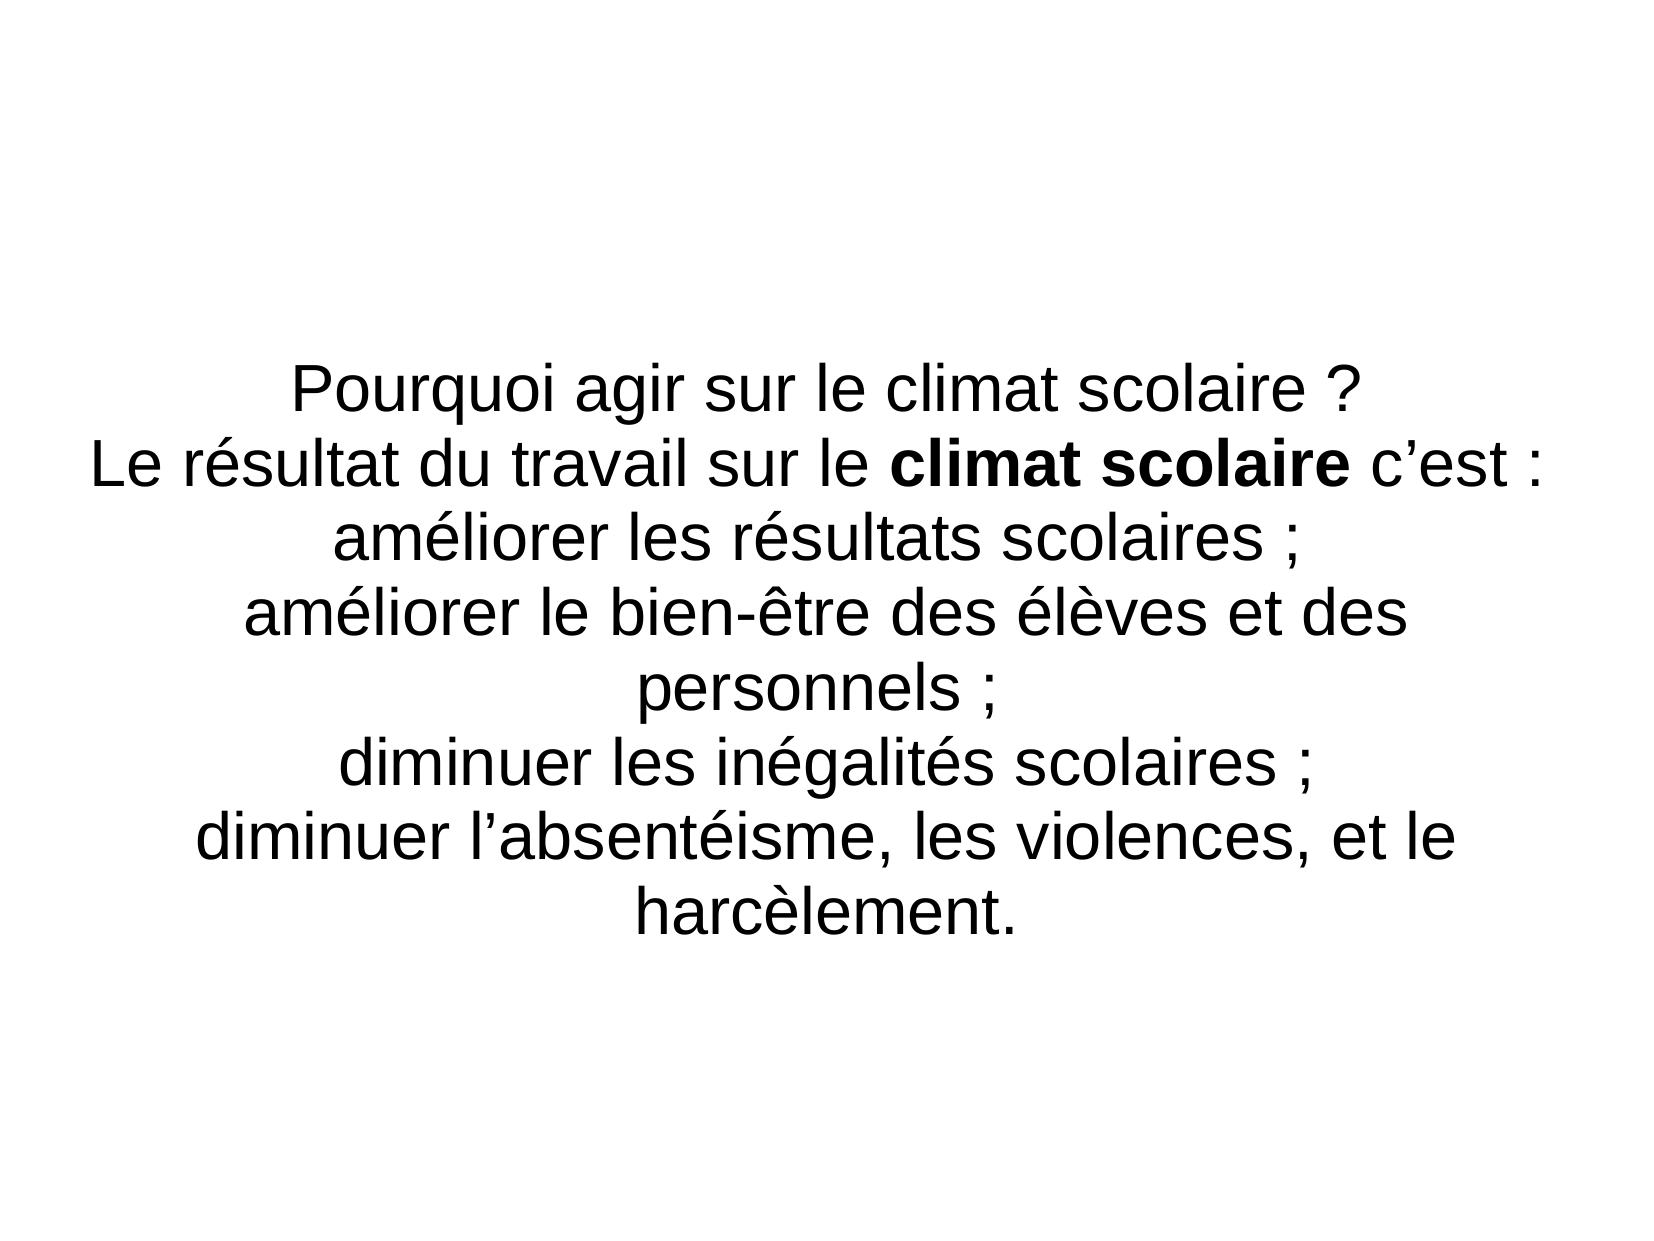

#
Pourquoi agir sur le climat scolaire ?
Le résultat du travail sur le climat scolaire c’est :
améliorer les résultats scolaires ;
améliorer le bien-être des élèves et des personnels ;
diminuer les inégalités scolaires ;
diminuer l’absentéisme, les violences, et le harcèlement.